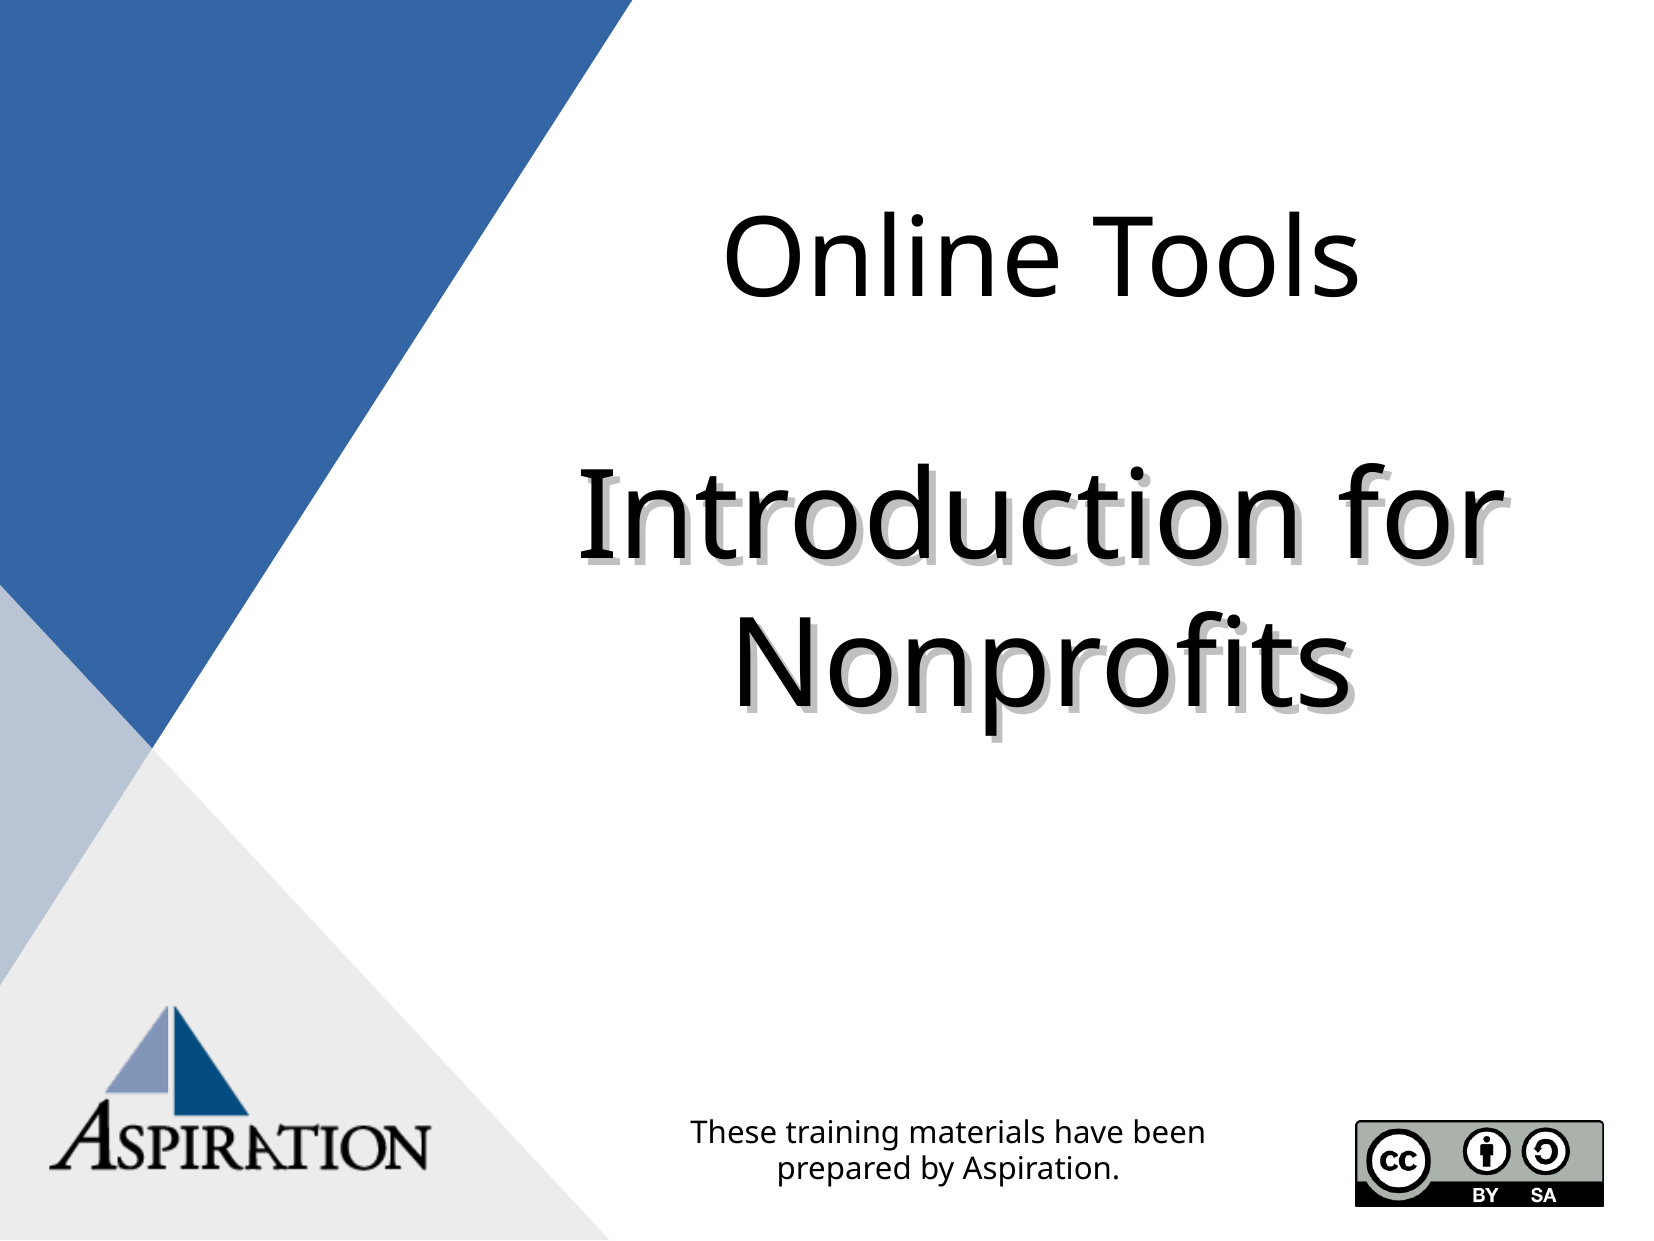

# Online Tools
Introduction for Nonprofits
These training materials have been prepared by Aspiration.